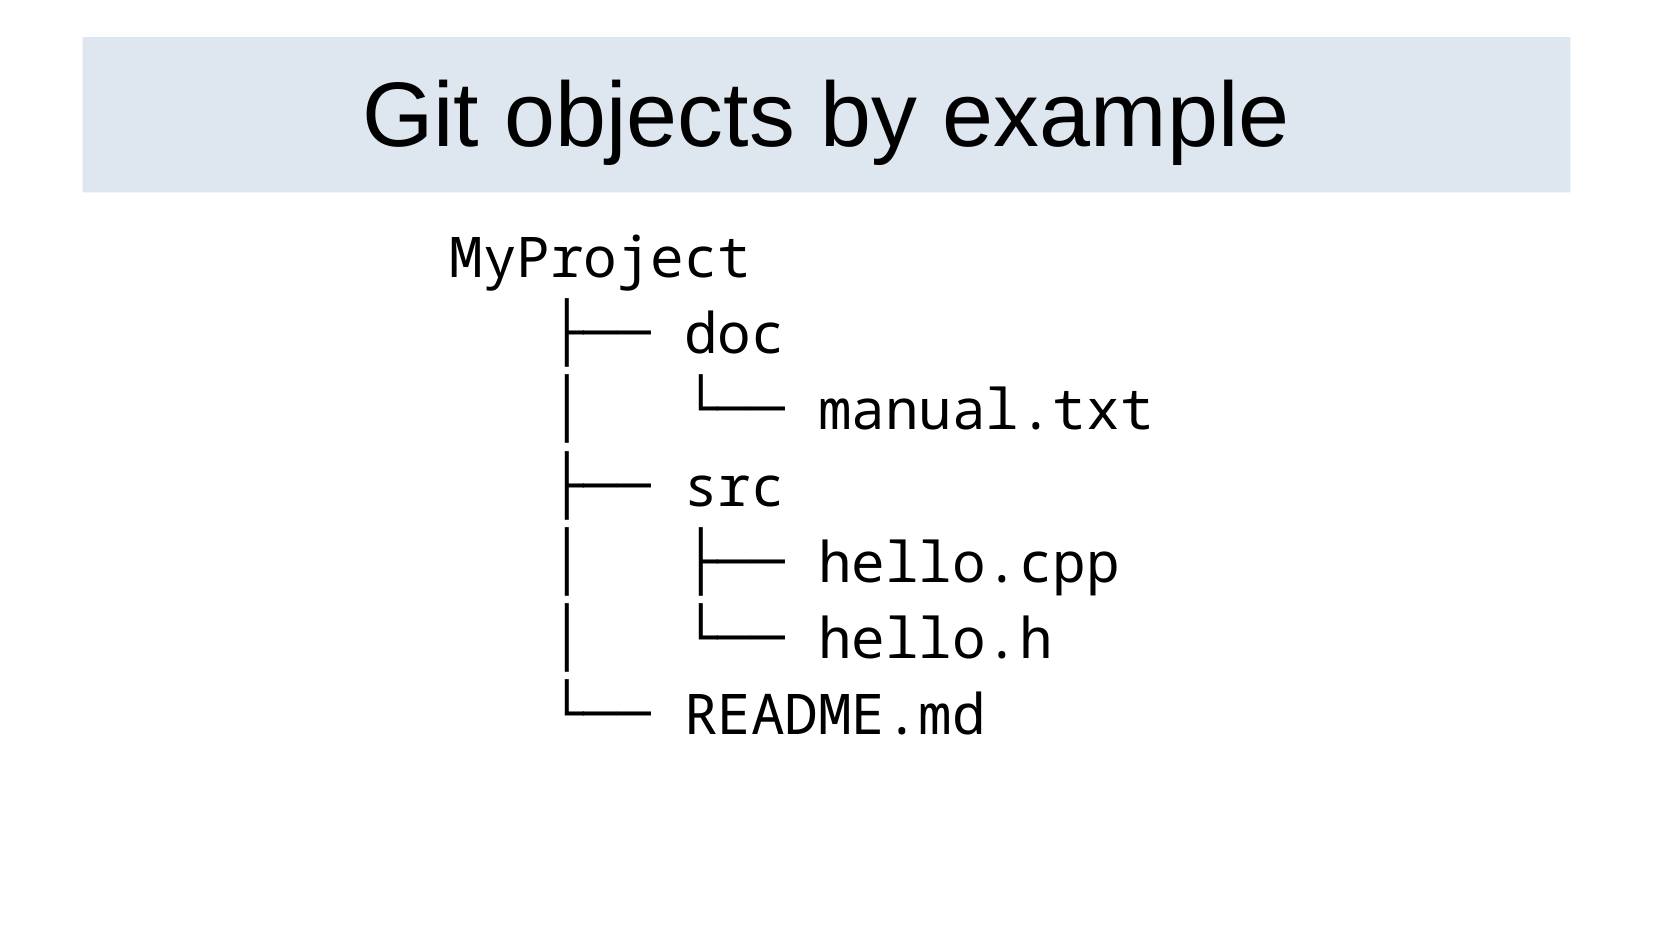

# Git objects by example
MyProject
 ├── doc
 │   └── manual.txt
 ├── src
 │   ├── hello.cpp
 │   └── hello.h
 └── README.md